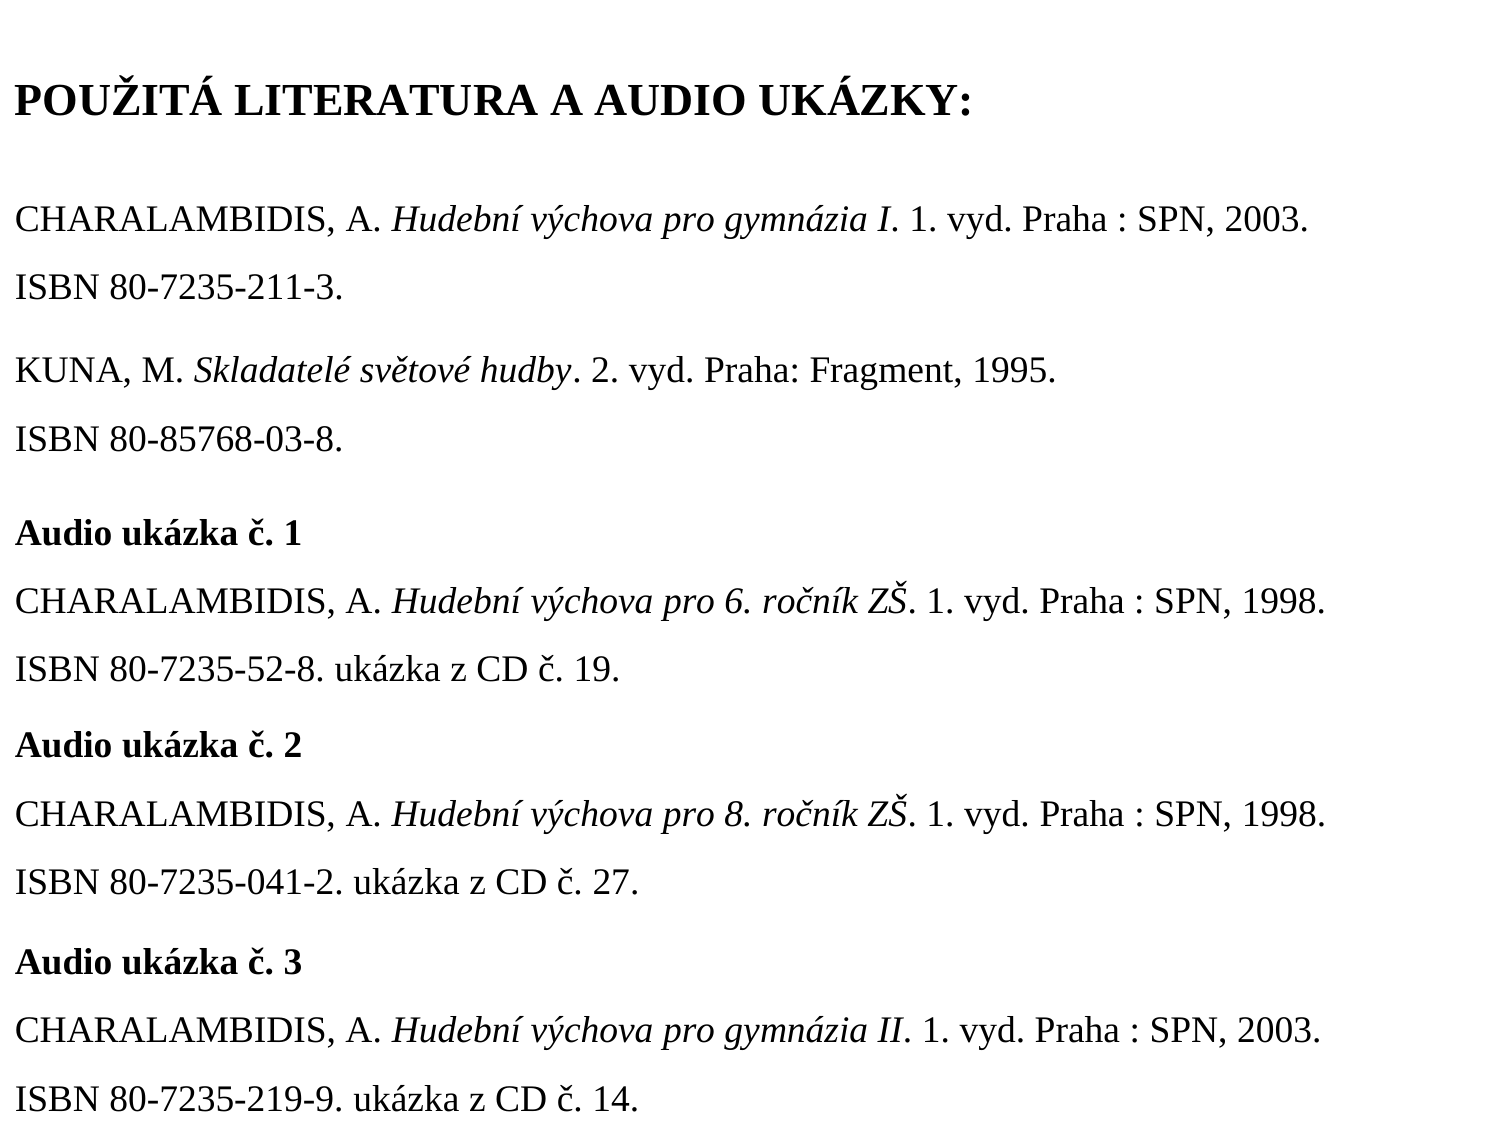

POUŽITÁ LITERATURA A AUDIO UKÁZKY:
CHARALAMBIDIS, A. Hudební výchova pro gymnázia I. 1. vyd. Praha : SPN, 2003.
ISBN 80-7235-211-3.
KUNA, M. Skladatelé světové hudby. 2. vyd. Praha: Fragment, 1995.
ISBN 80-85768-03-8.
Audio ukázka č. 1
CHARALAMBIDIS, A. Hudební výchova pro 6. ročník ZŠ. 1. vyd. Praha : SPN, 1998.
ISBN 80-7235-52-8. ukázka z CD č. 19.
Audio ukázka č. 2
CHARALAMBIDIS, A. Hudební výchova pro 8. ročník ZŠ. 1. vyd. Praha : SPN, 1998.
ISBN 80-7235-041-2. ukázka z CD č. 27.
Audio ukázka č. 3
CHARALAMBIDIS, A. Hudební výchova pro gymnázia II. 1. vyd. Praha : SPN, 2003.
ISBN 80-7235-219-9. ukázka z CD č. 14.